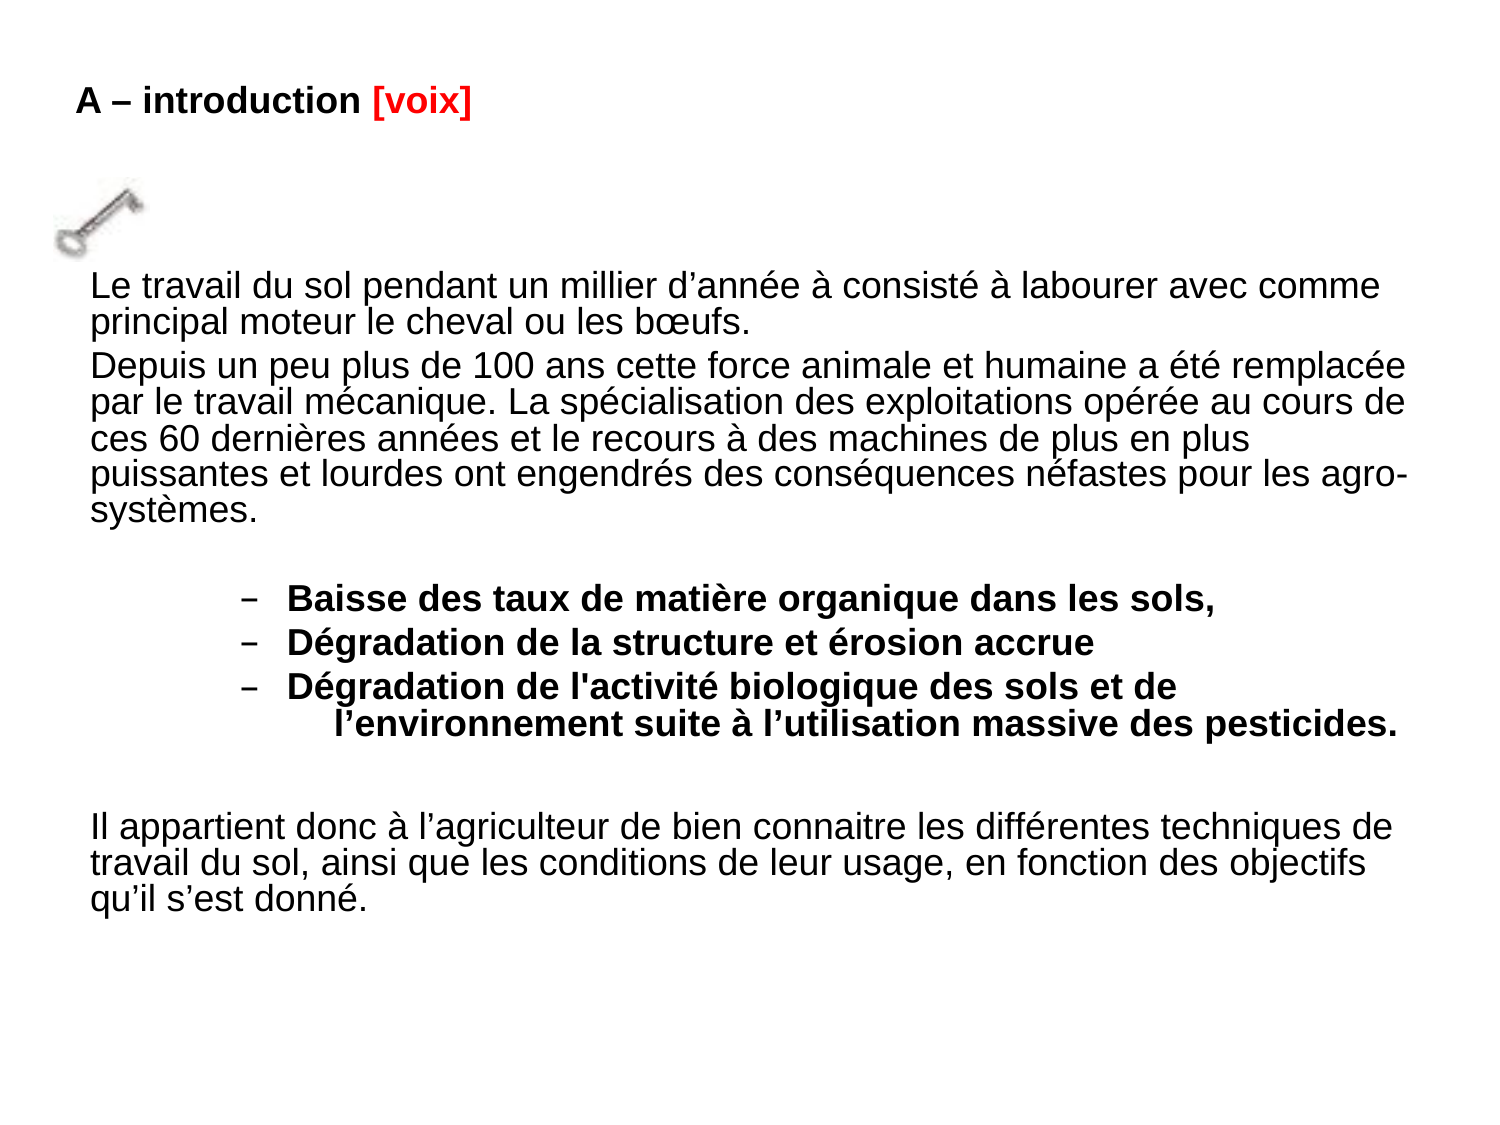

A – introduction [voix]
Le travail du sol pendant un millier d’année à consisté à labourer avec comme principal moteur le cheval ou les bœufs.
Depuis un peu plus de 100 ans cette force animale et humaine a été remplacée par le travail mécanique. La spécialisation des exploitations opérée au cours de ces 60 dernières années et le recours à des machines de plus en plus puissantes et lourdes ont engendrés des conséquences néfastes pour les agro-systèmes.
Baisse des taux de matière organique dans les sols,
Dégradation de la structure et érosion accrue
Dégradation de l'activité biologique des sols et de l’environnement suite à l’utilisation massive des pesticides.
Il appartient donc à l’agriculteur de bien connaitre les différentes techniques de travail du sol, ainsi que les conditions de leur usage, en fonction des objectifs qu’il s’est donné.